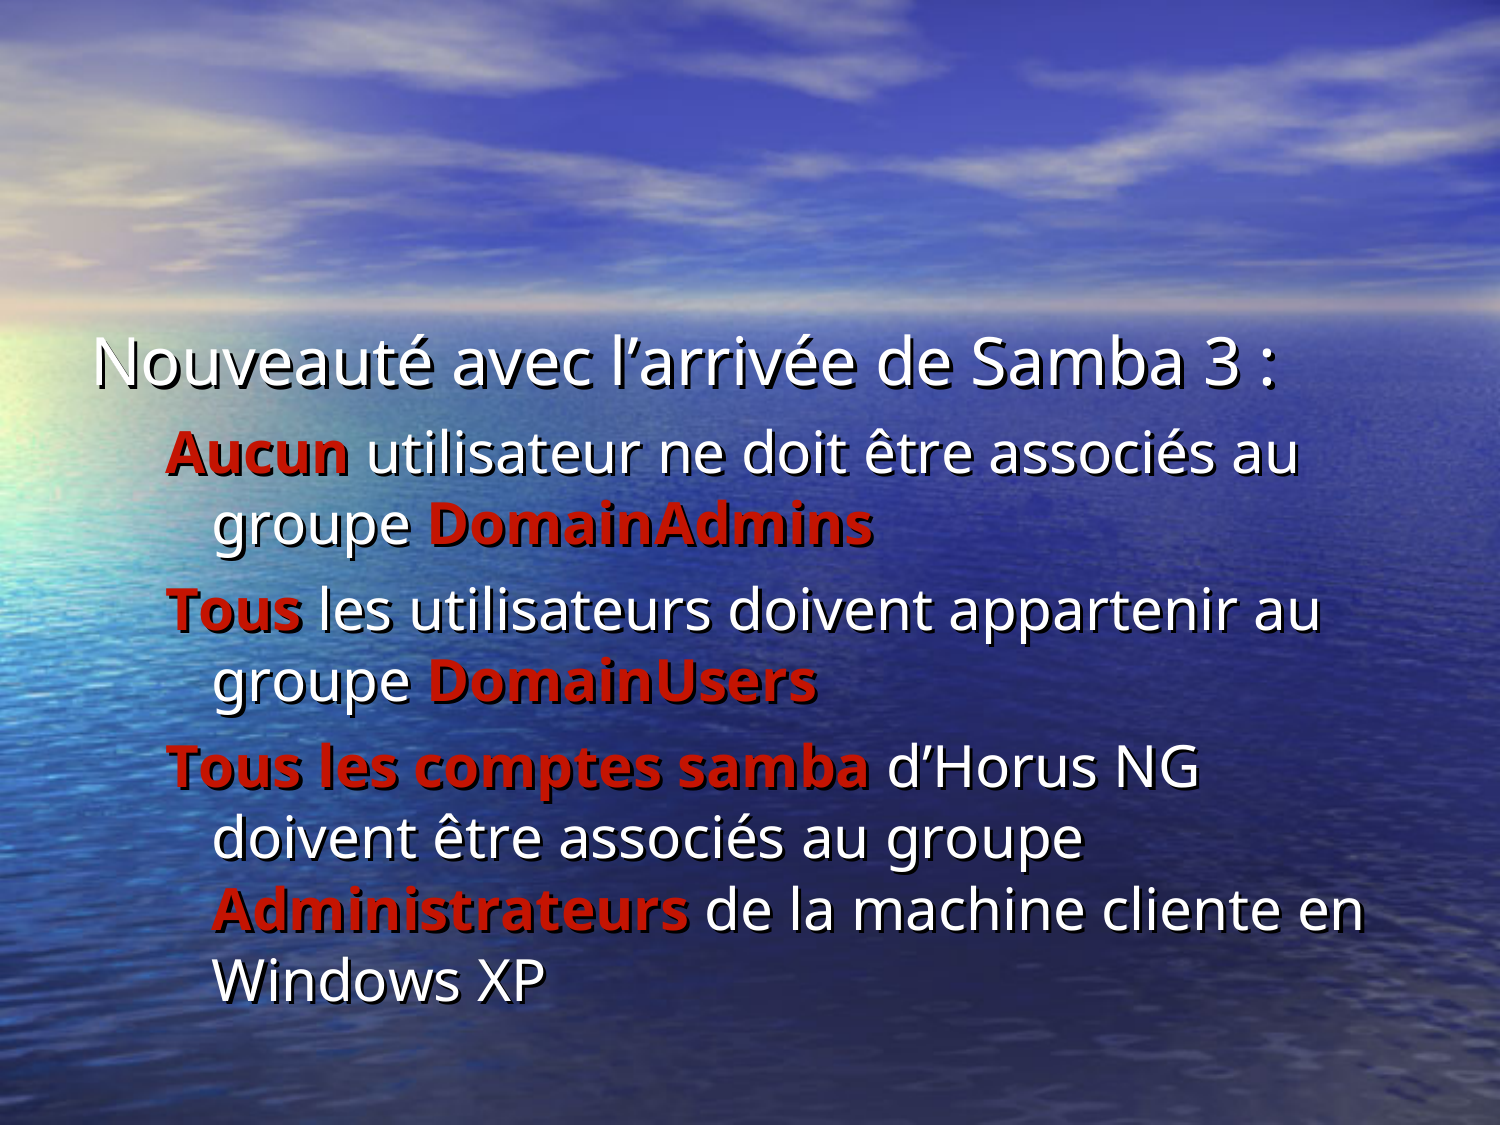

#
Nouveauté avec l’arrivée de Samba 3 :
Aucun utilisateur ne doit être associés au groupe DomainAdmins
Tous les utilisateurs doivent appartenir au groupe DomainUsers
Tous les comptes samba d’Horus NG doivent être associés au groupe Administrateurs de la machine cliente en Windows XP